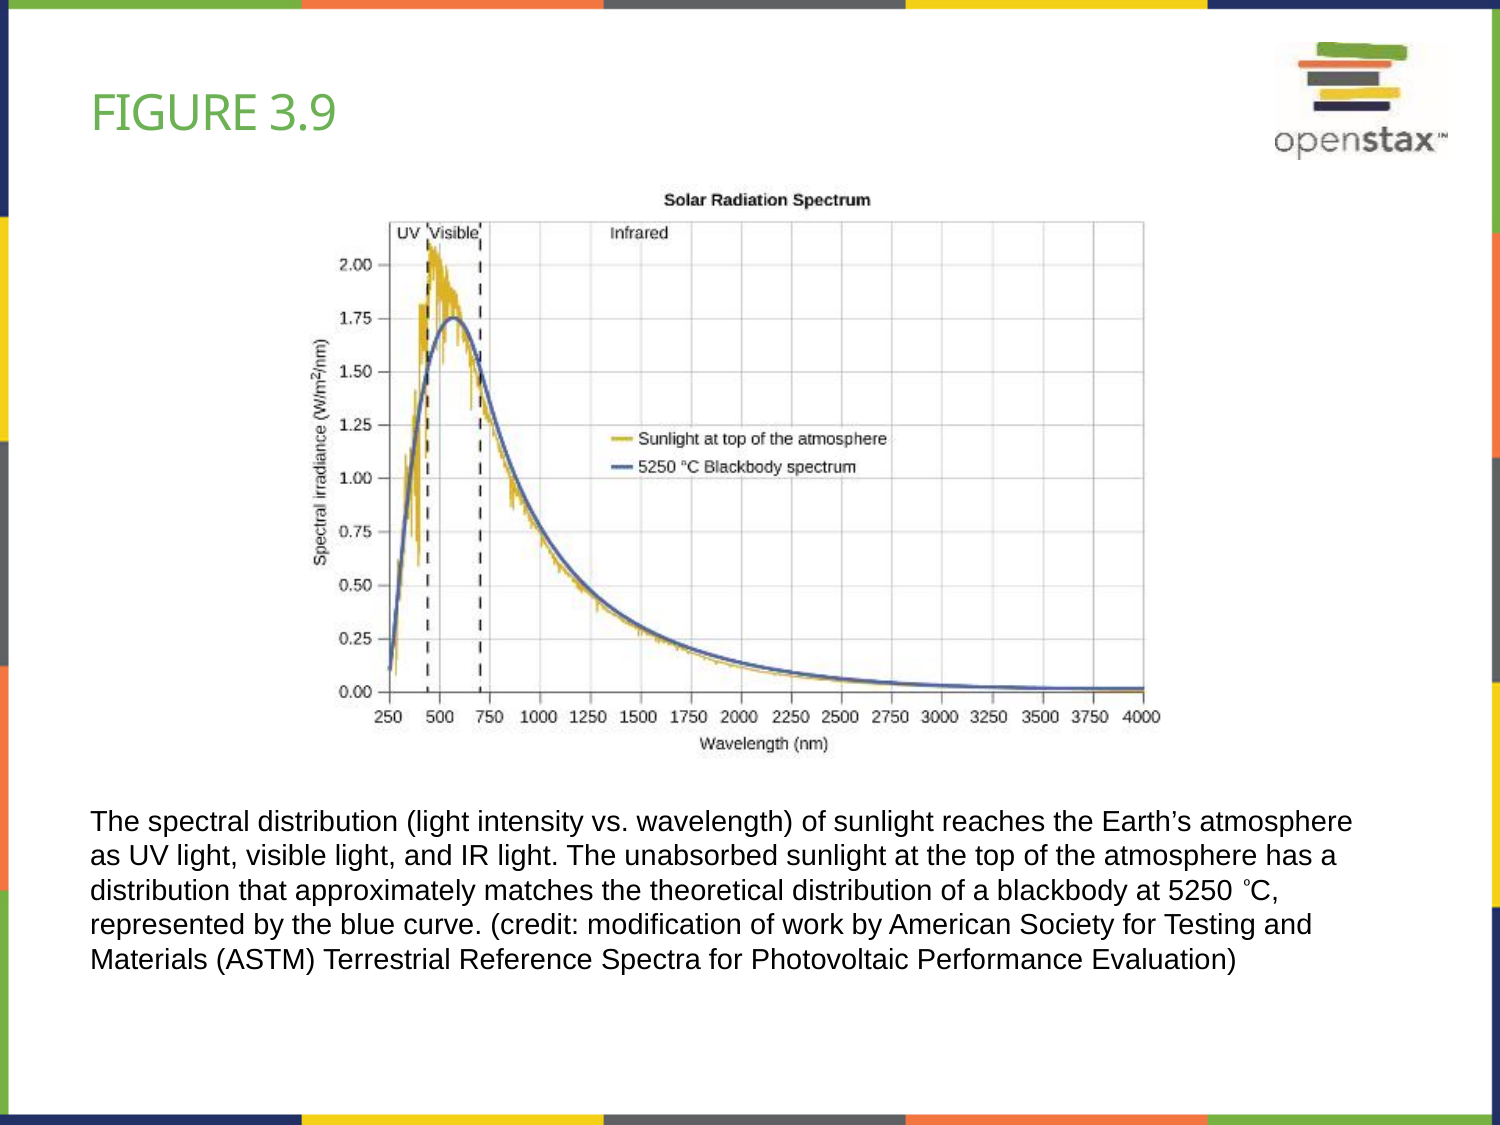

# Figure 3.9
The spectral distribution (light intensity vs. wavelength) of sunlight reaches the Earth’s atmosphere as UV light, visible light, and IR light. The unabsorbed sunlight at the top of the atmosphere has a distribution that approximately matches the theoretical distribution of a blackbody at 5250 ºC, represented by the blue curve. (credit: modification of work by American Society for Testing and Materials (ASTM) Terrestrial Reference Spectra for Photovoltaic Performance Evaluation)